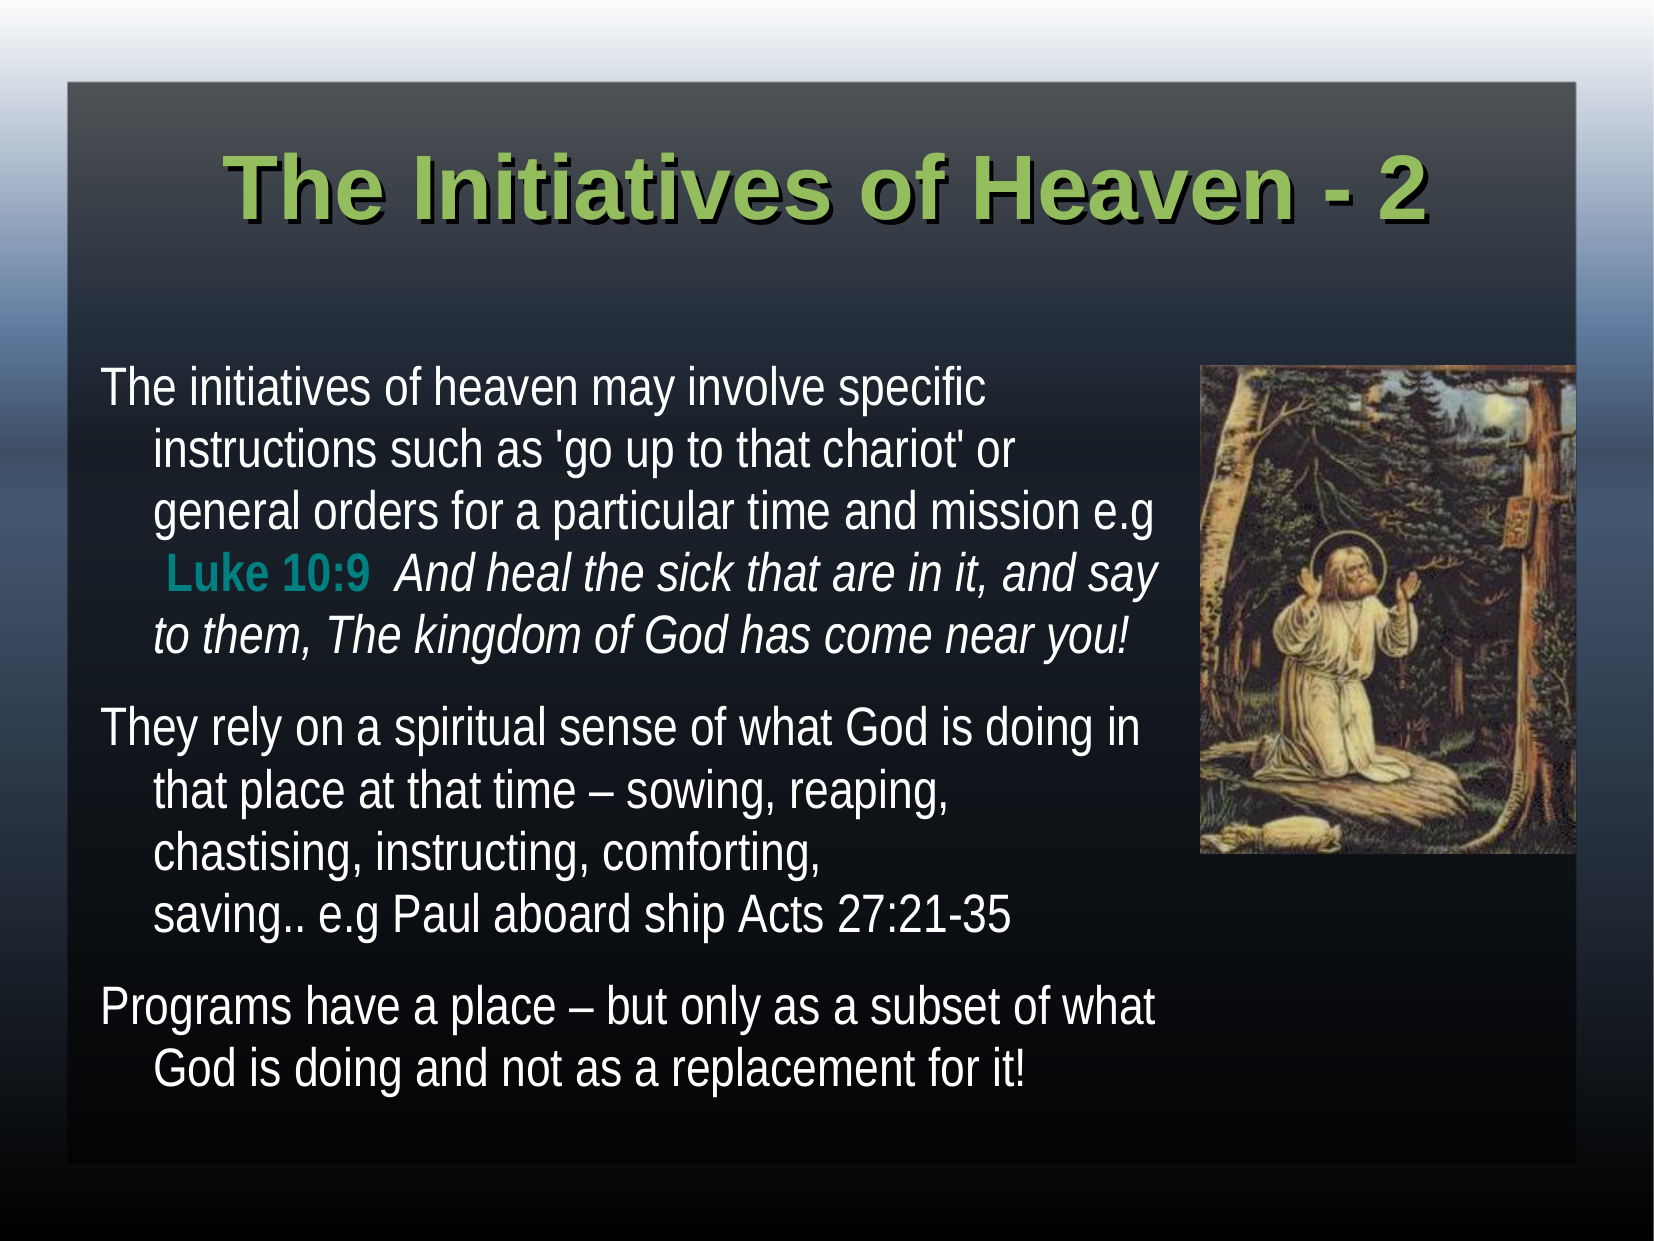

# The Initiatives of Heaven - 2
The initiatives of heaven may involve specific instructions such as 'go up to that chariot' or general orders for a particular time and mission e.g Luke 10:9 And heal the sick that are in it, and say to them, The kingdom of God has come near you!
They rely on a spiritual sense of what God is doing in that place at that time – sowing, reaping, chastising, instructing, comforting,
saving.. e.g Paul aboard ship Acts 27:21-35
Programs have a place – but only as a subset of what God is doing and not as a replacement for it!